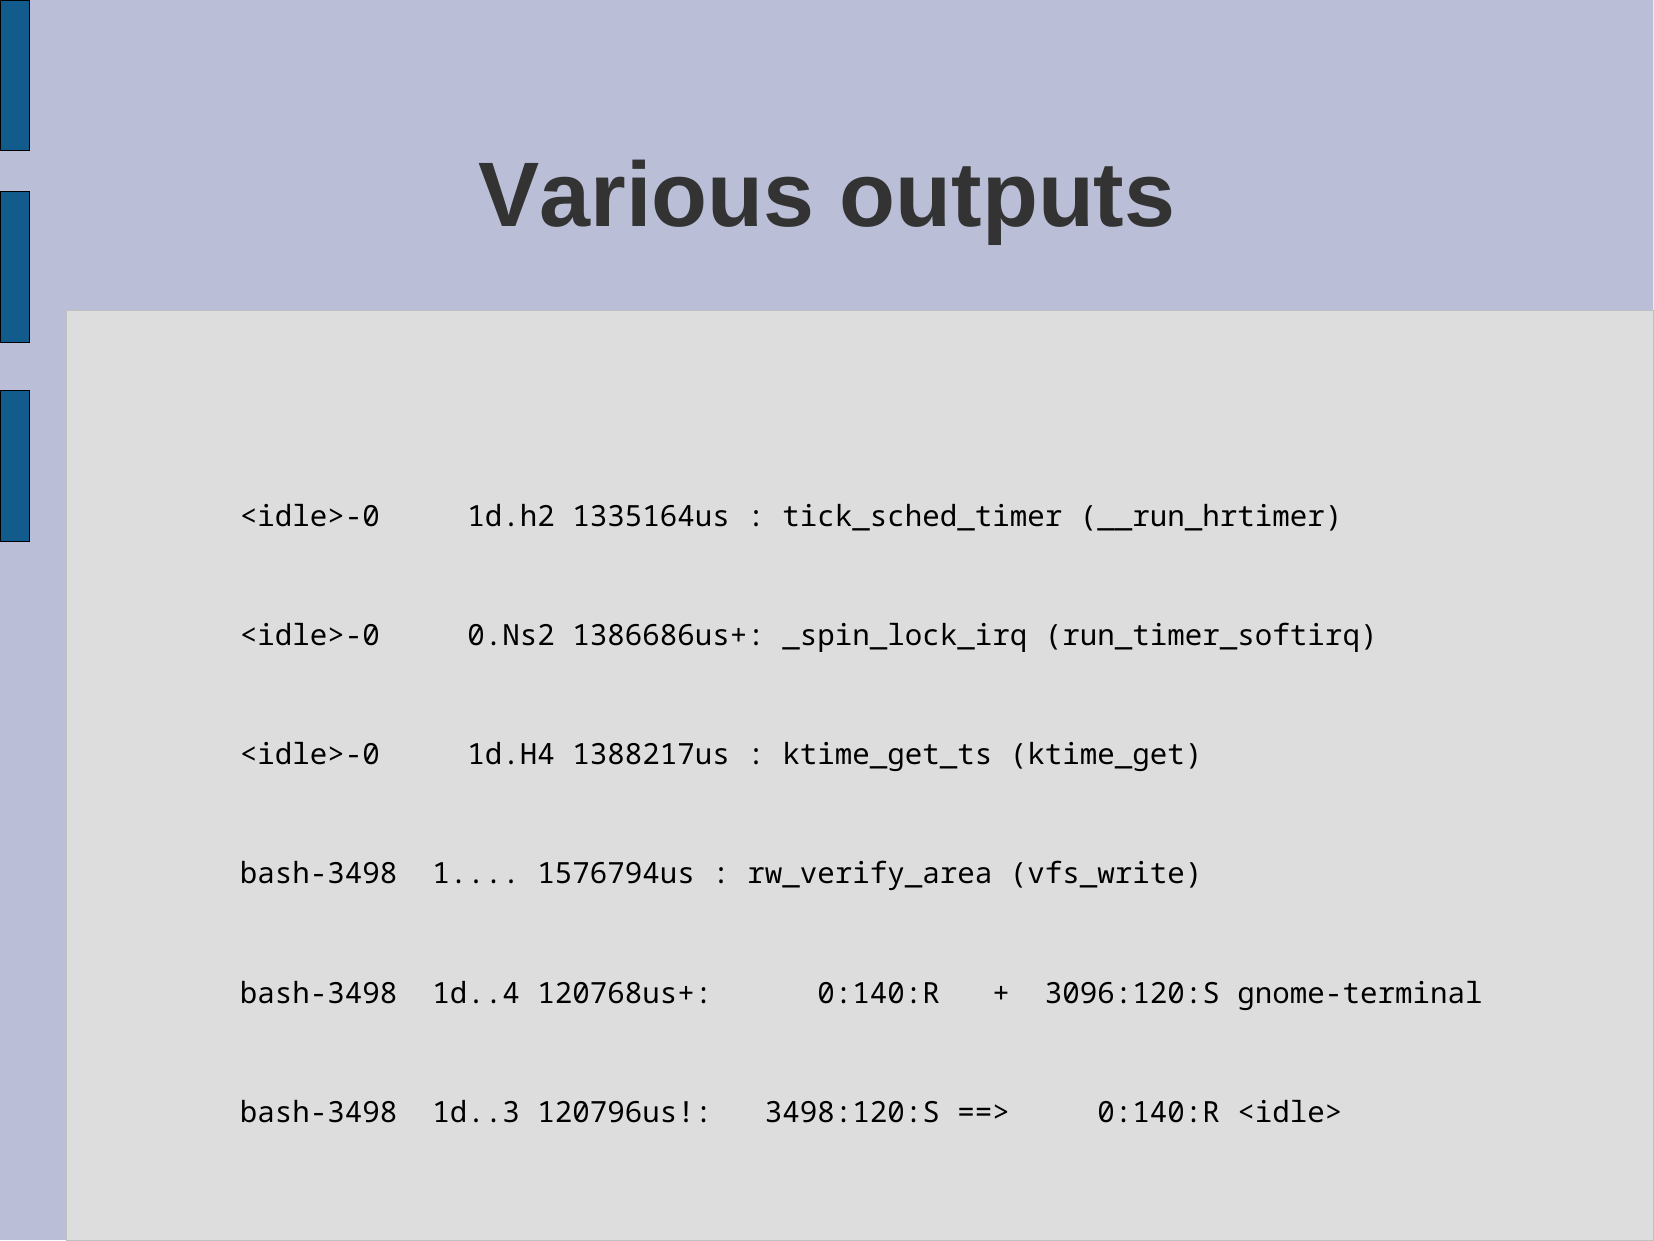

# Various outputs
<idle>-0 1d.h2 1335164us : tick_sched_timer (__run_hrtimer)
<idle>-0 0.Ns2 1386686us+: _spin_lock_irq (run_timer_softirq)
<idle>-0 1d.H4 1388217us : ktime_get_ts (ktime_get)
bash-3498 1.... 1576794us : rw_verify_area (vfs_write)
bash-3498 1d..4 120768us+: 0:140:R + 3096:120:S gnome-terminal
bash-3498 1d..3 120796us!: 3498:120:S ==> 0:140:R <idle>